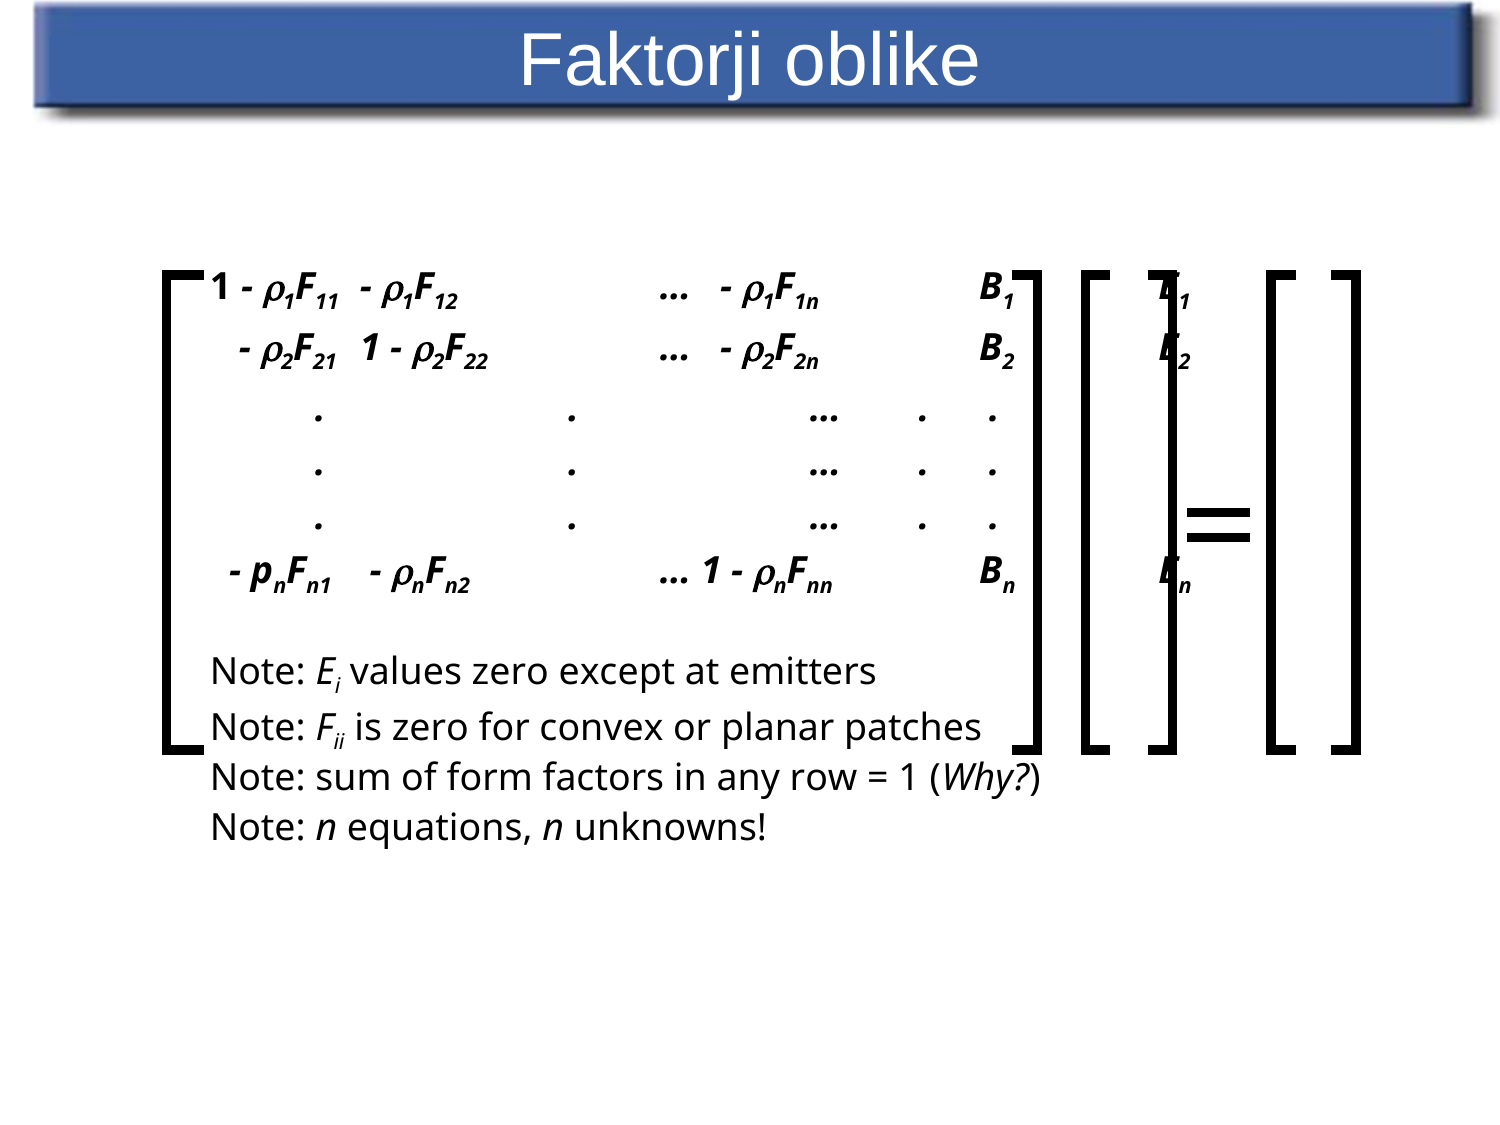

# Faktorji oblike
1 - 1F11 	- 1F12 		… - 1F1n 	 B1 	 E1
 - 2F21 	1 - 2F22 	… - 2F2n 	 B2 	 E2
	 . 	 .	 	… .	 .	 .
	 . 	 .	 	… .	 .	 .
	 . 	 .	 	… .	 .	 .
 - pnFn1	 - nFn2 	… 1 - nFnn	 Bn	 En
Note: Ei values zero except at emitters
Note: Fii is zero for convex or planar patches
Note: sum of form factors in any row = 1 (Why?)
Note: n equations, n unknowns!